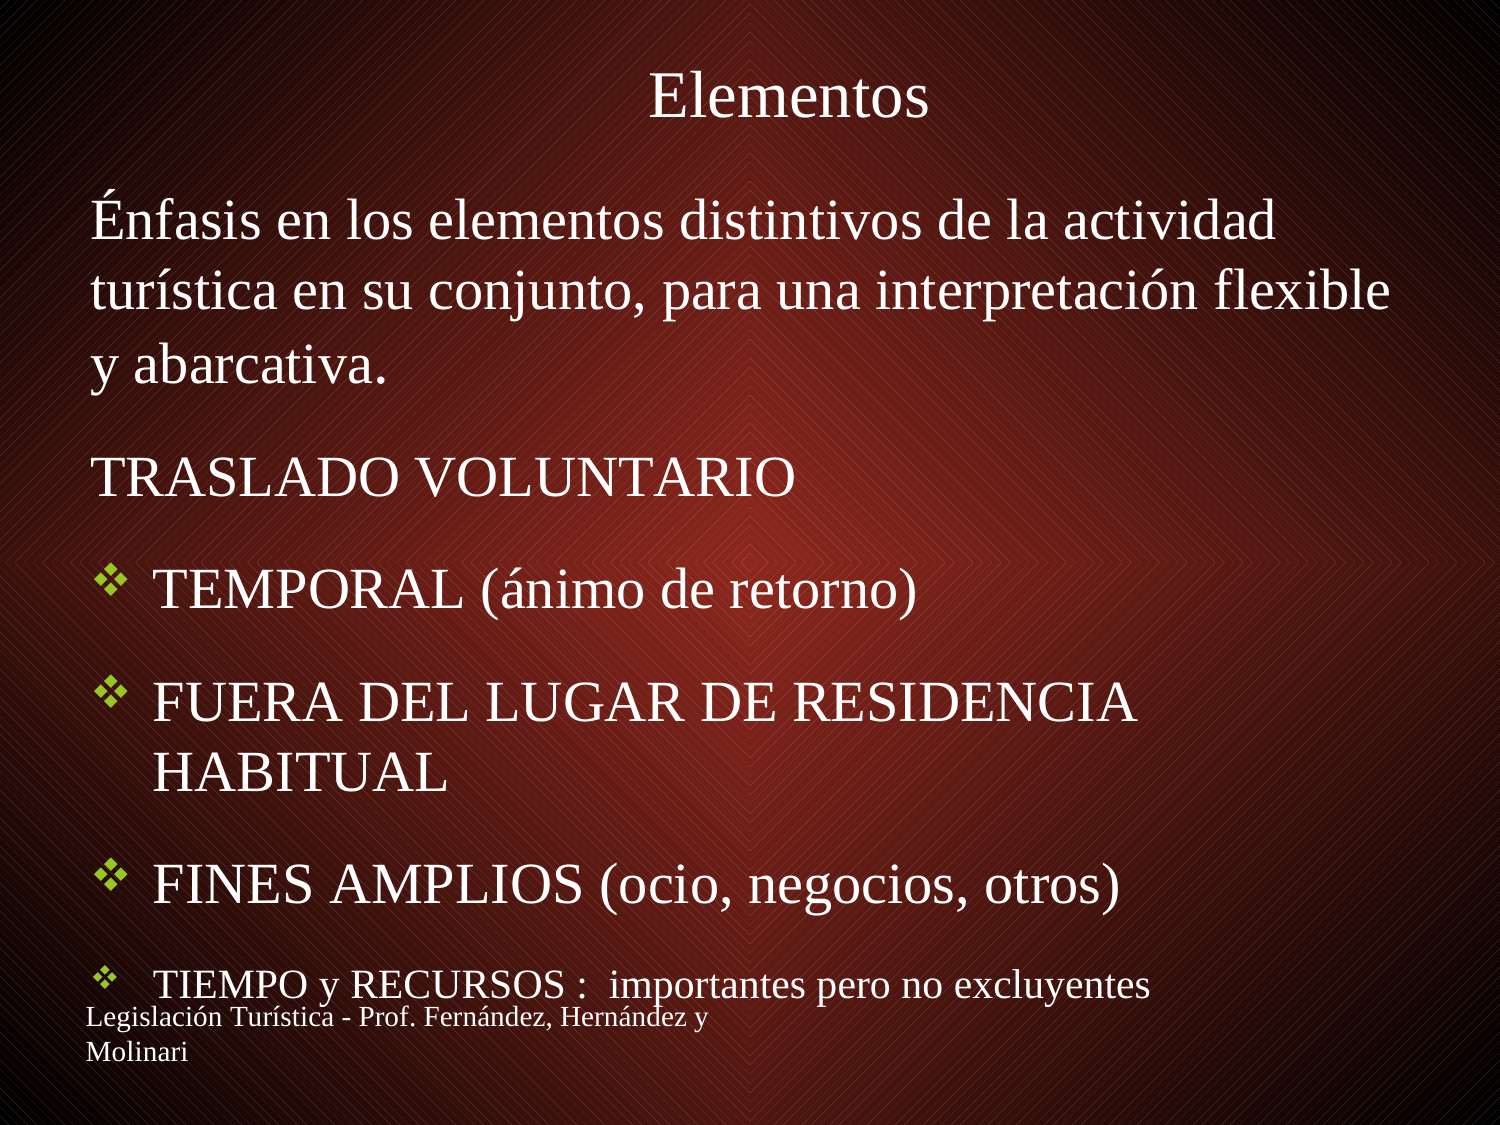

# Elementos
Énfasis en los elementos distintivos de la actividad turística en su conjunto, para una interpretación flexible y abarcativa.
TRASLADO VOLUNTARIO
TEMPORAL (ánimo de retorno)
FUERA DEL LUGAR DE RESIDENCIA HABITUAL
FINES AMPLIOS (ocio, negocios, otros)
TIEMPO y RECURSOS : importantes pero no excluyentes
Legislación Turística - Prof. Fernández, Hernández y Molinari